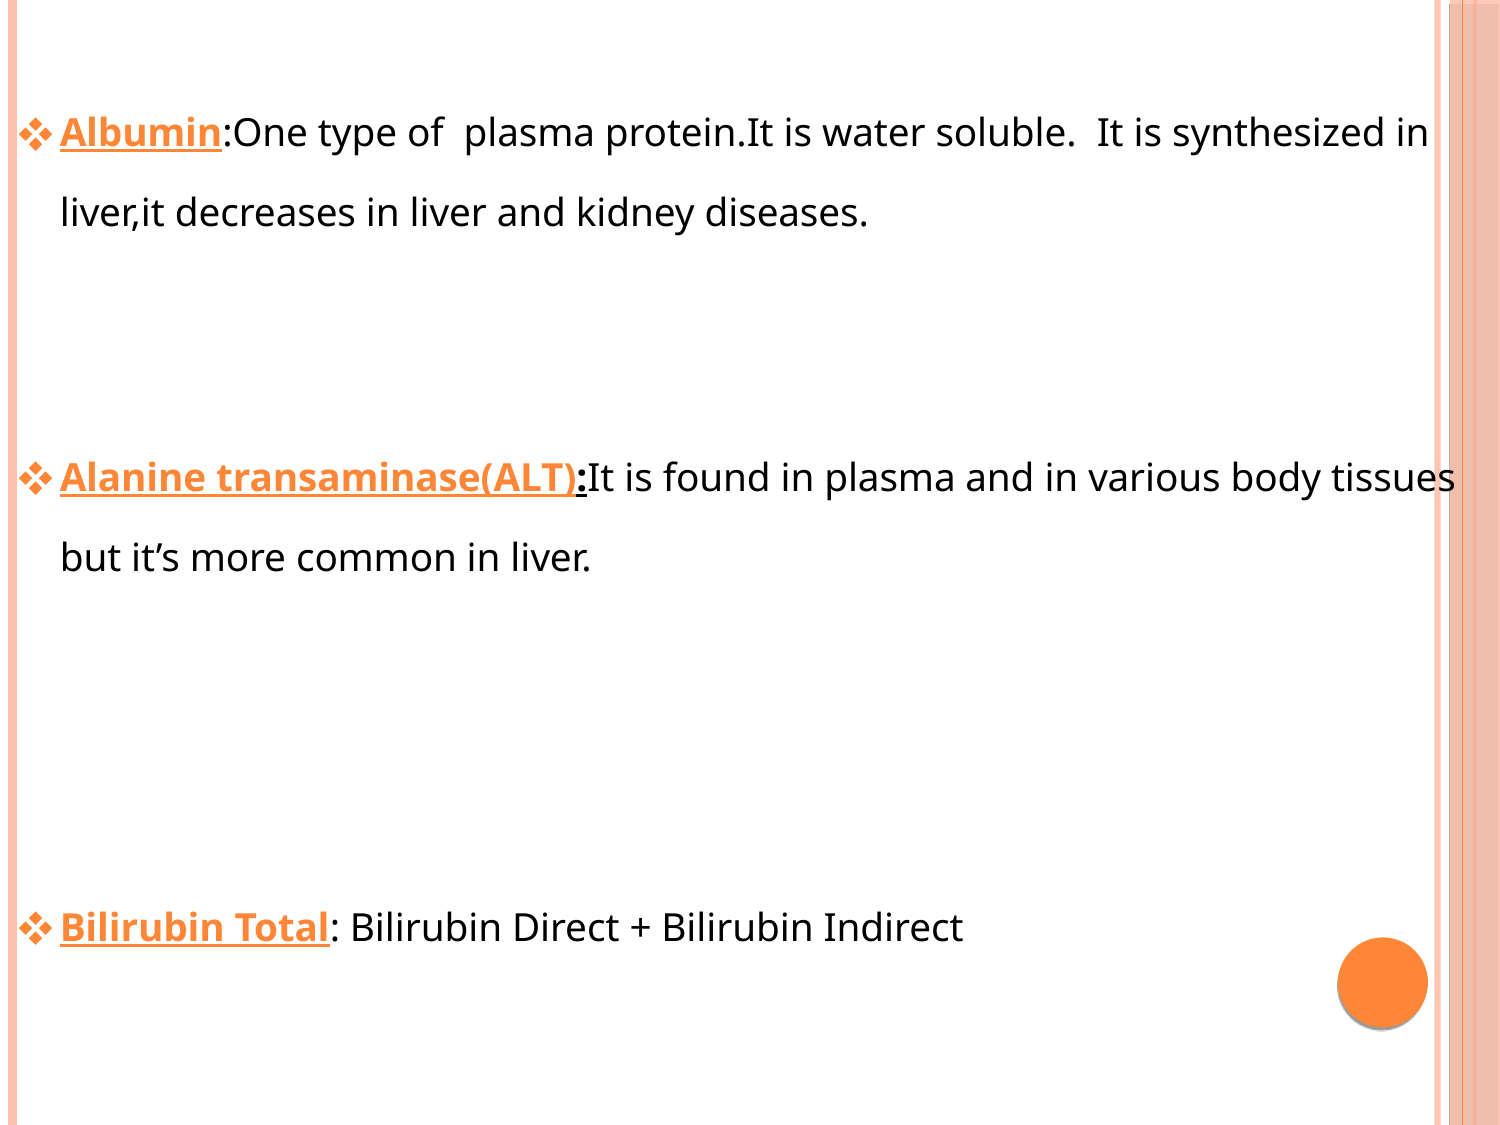

# Albumin:One type of plasma protein.It is water soluble. It is synthesized in liver,it decreases in liver and kidney diseases.
Alanine transaminase(ALT):It is found in plasma and in various body tissues but it’s more common in liver.
Bilirubin Total: Bilirubin Direct + Bilirubin Indirect